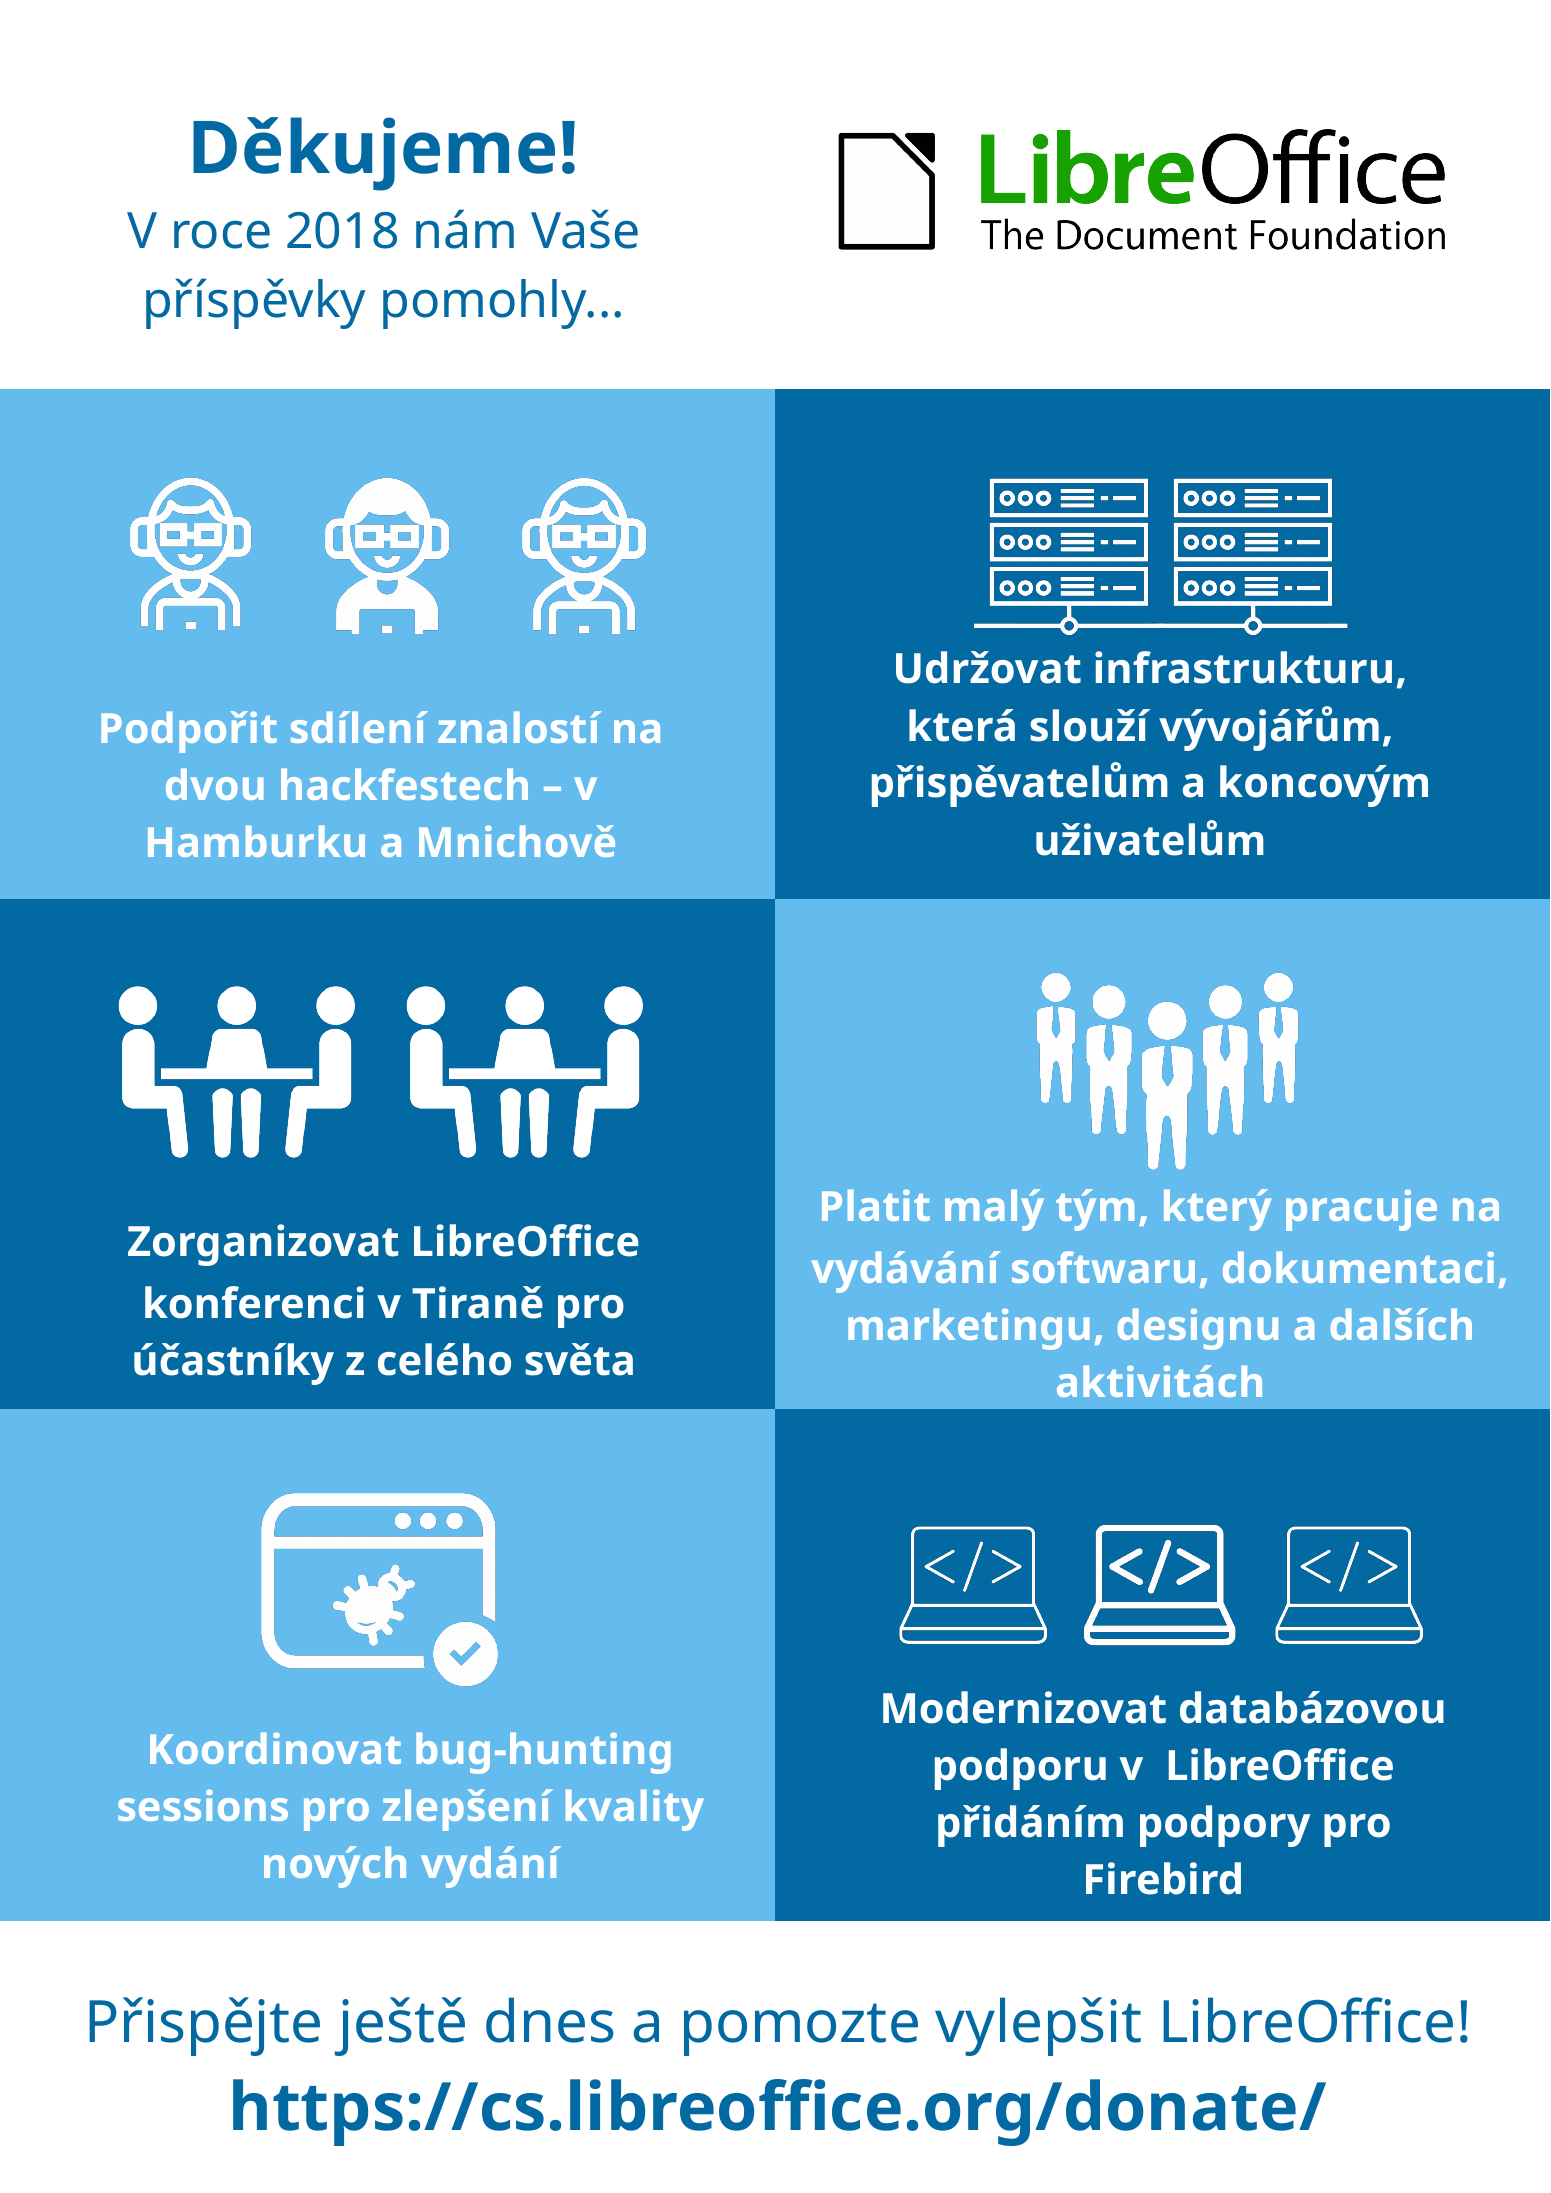

Děkujeme!
V roce 2018 nám Vaše příspěvky pomohly...
Udržovat infrastrukturu, která slouží vývojářům, přispěvatelům a koncovým uživatelům
Podpořit sdílení znalostí na dvou hackfestech – v Hamburku a Mnichově
﻿Platit malý tým, který pracuje na vydávání softwaru, dokumentaci, marketingu, designu a dalších aktivitách
﻿Zorganizovat LibreOffice konferenci v Tiraně pro účastníky z celého světa
Modernizovat databázovou podporu v LibreOffice přidáním podpory pro Firebird
Koordinovat bug-hunting sessions pro zlepšení kvality nových vydání
Přispějte ještě dnes a pomozte vylepšit LibreOffice!
https://cs.libreoffice.org/donate/